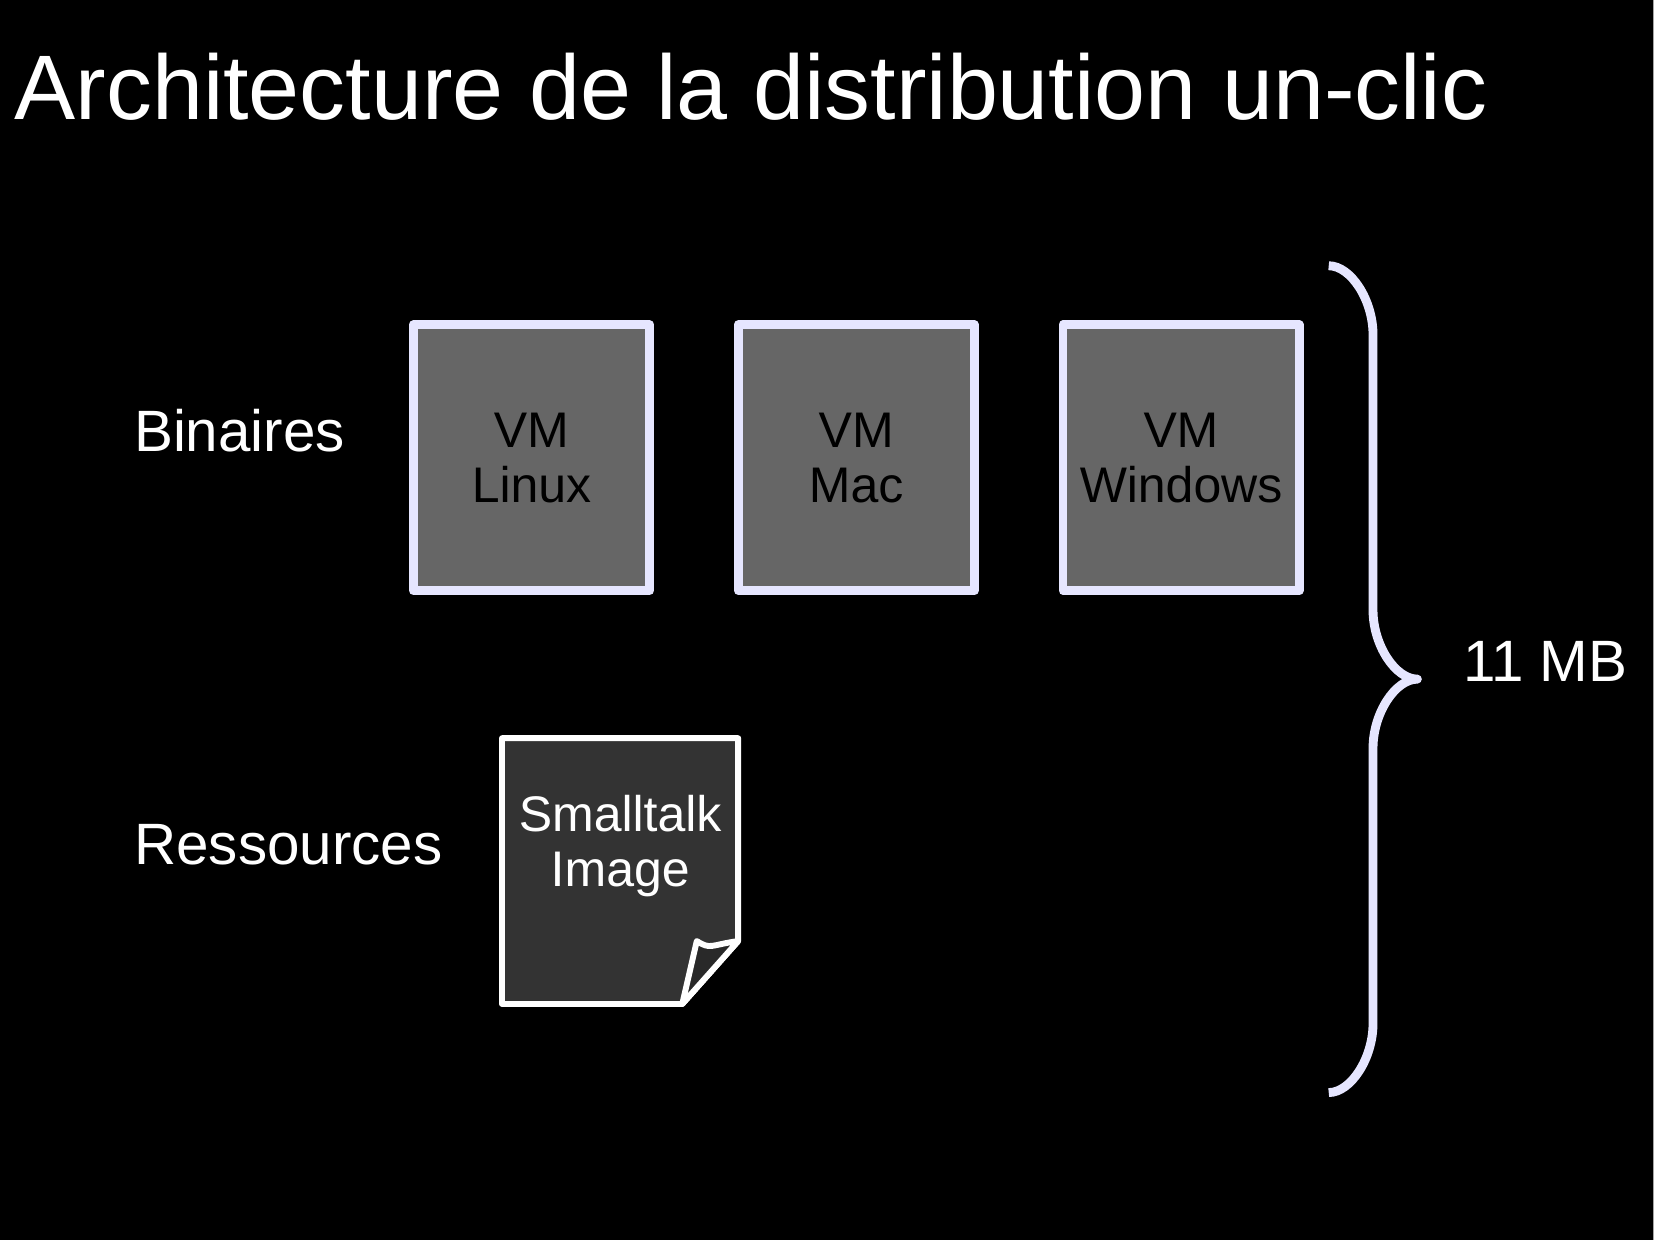

Architecture de la distribution un-clic
11 MB
VM
Linux
VM
Mac
VM
Windows
Binaires
Smalltalk
Image
Ressources